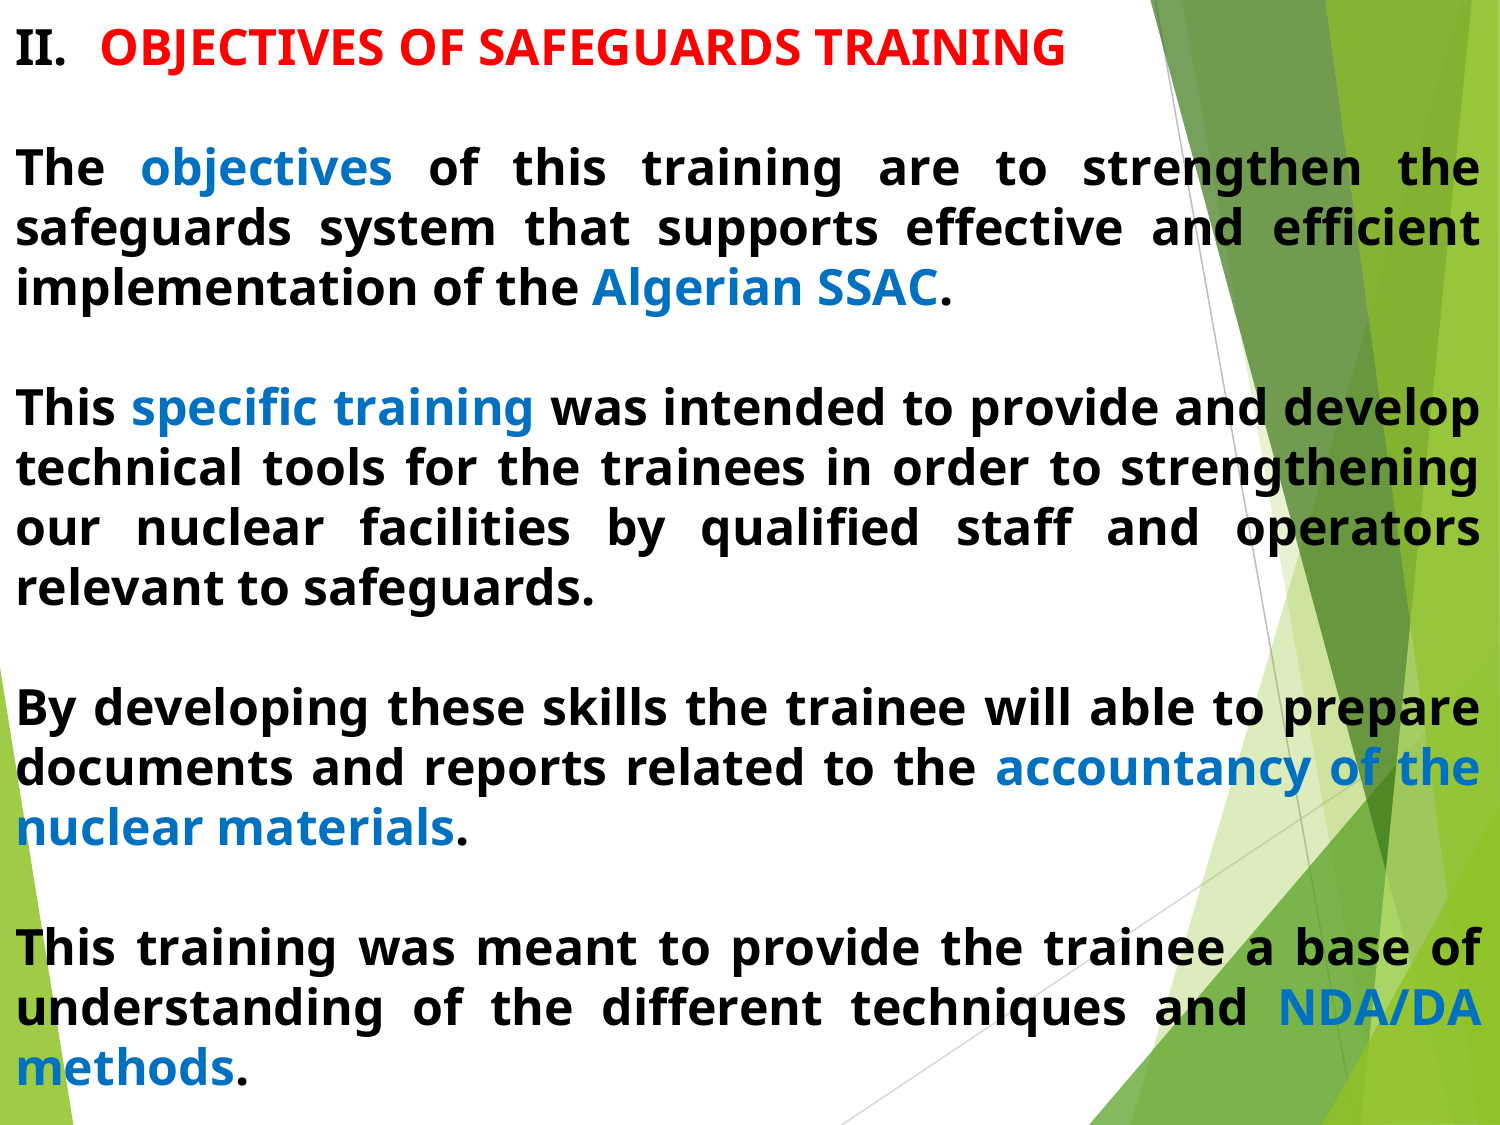

OBJECTIVES OF SAFEGUARDS TRAINING
The objectives of this training are to strengthen the safeguards system that supports effective and efficient implementation of the Algerian SSAC.
This specific training was intended to provide and develop technical tools for the trainees in order to strengthening our nuclear facilities by qualified staff and operators relevant to safeguards.
By developing these skills the trainee will able to prepare documents and reports related to the accountancy of the nuclear materials.
This training was meant to provide the trainee a base of understanding of the different techniques and NDA/DA methods.